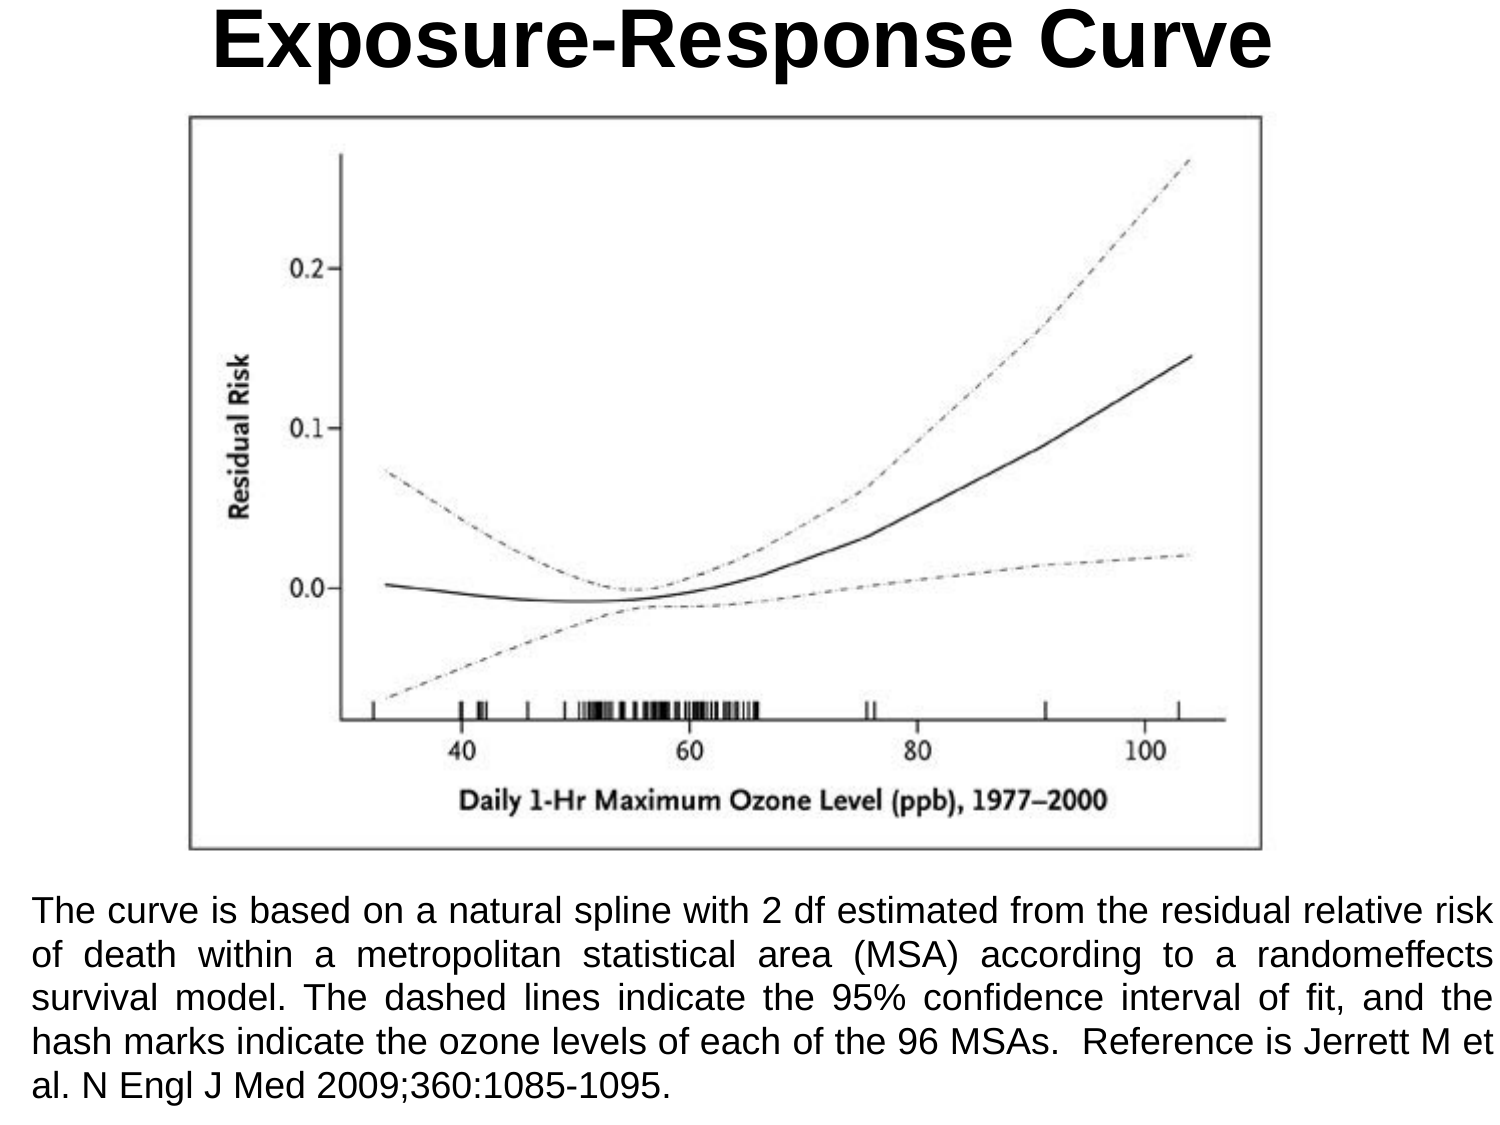

Exposure-Response Curve
The curve is based on a natural spline with 2 df estimated from the residual relative risk of death within a metropolitan statistical area (MSA) according to a random­effects survival model. The dashed lines indicate the 95% confidence interval of fit, and the hash marks indicate the ozone levels of each of the 96 MSAs. Reference is Jerrett M et al. N Engl J Med 2009;360:1085-1095.